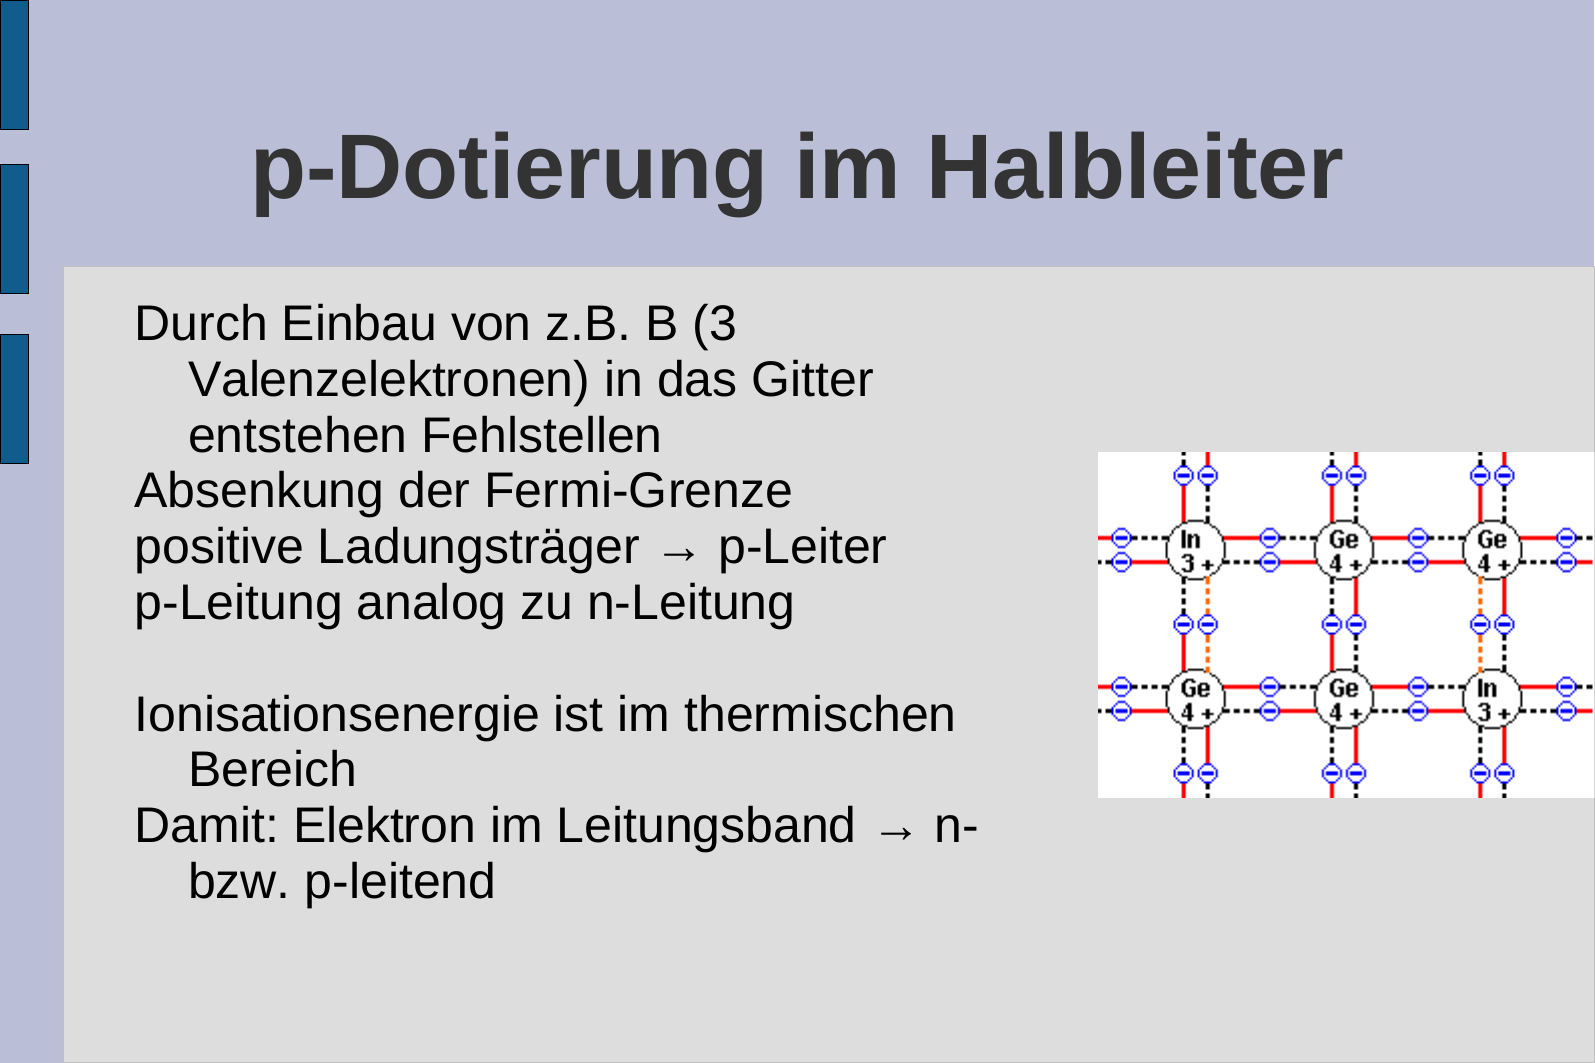

# p-Dotierung im Halbleiter
Durch Einbau von z.B. B (3 Valenzelektronen) in das Gitter entstehen Fehlstellen
Absenkung der Fermi-Grenze
positive Ladungsträger → p-Leiter
p-Leitung analog zu n-Leitung
Ionisationsenergie ist im thermischen Bereich
Damit: Elektron im Leitungsband → n- bzw. p-leitend